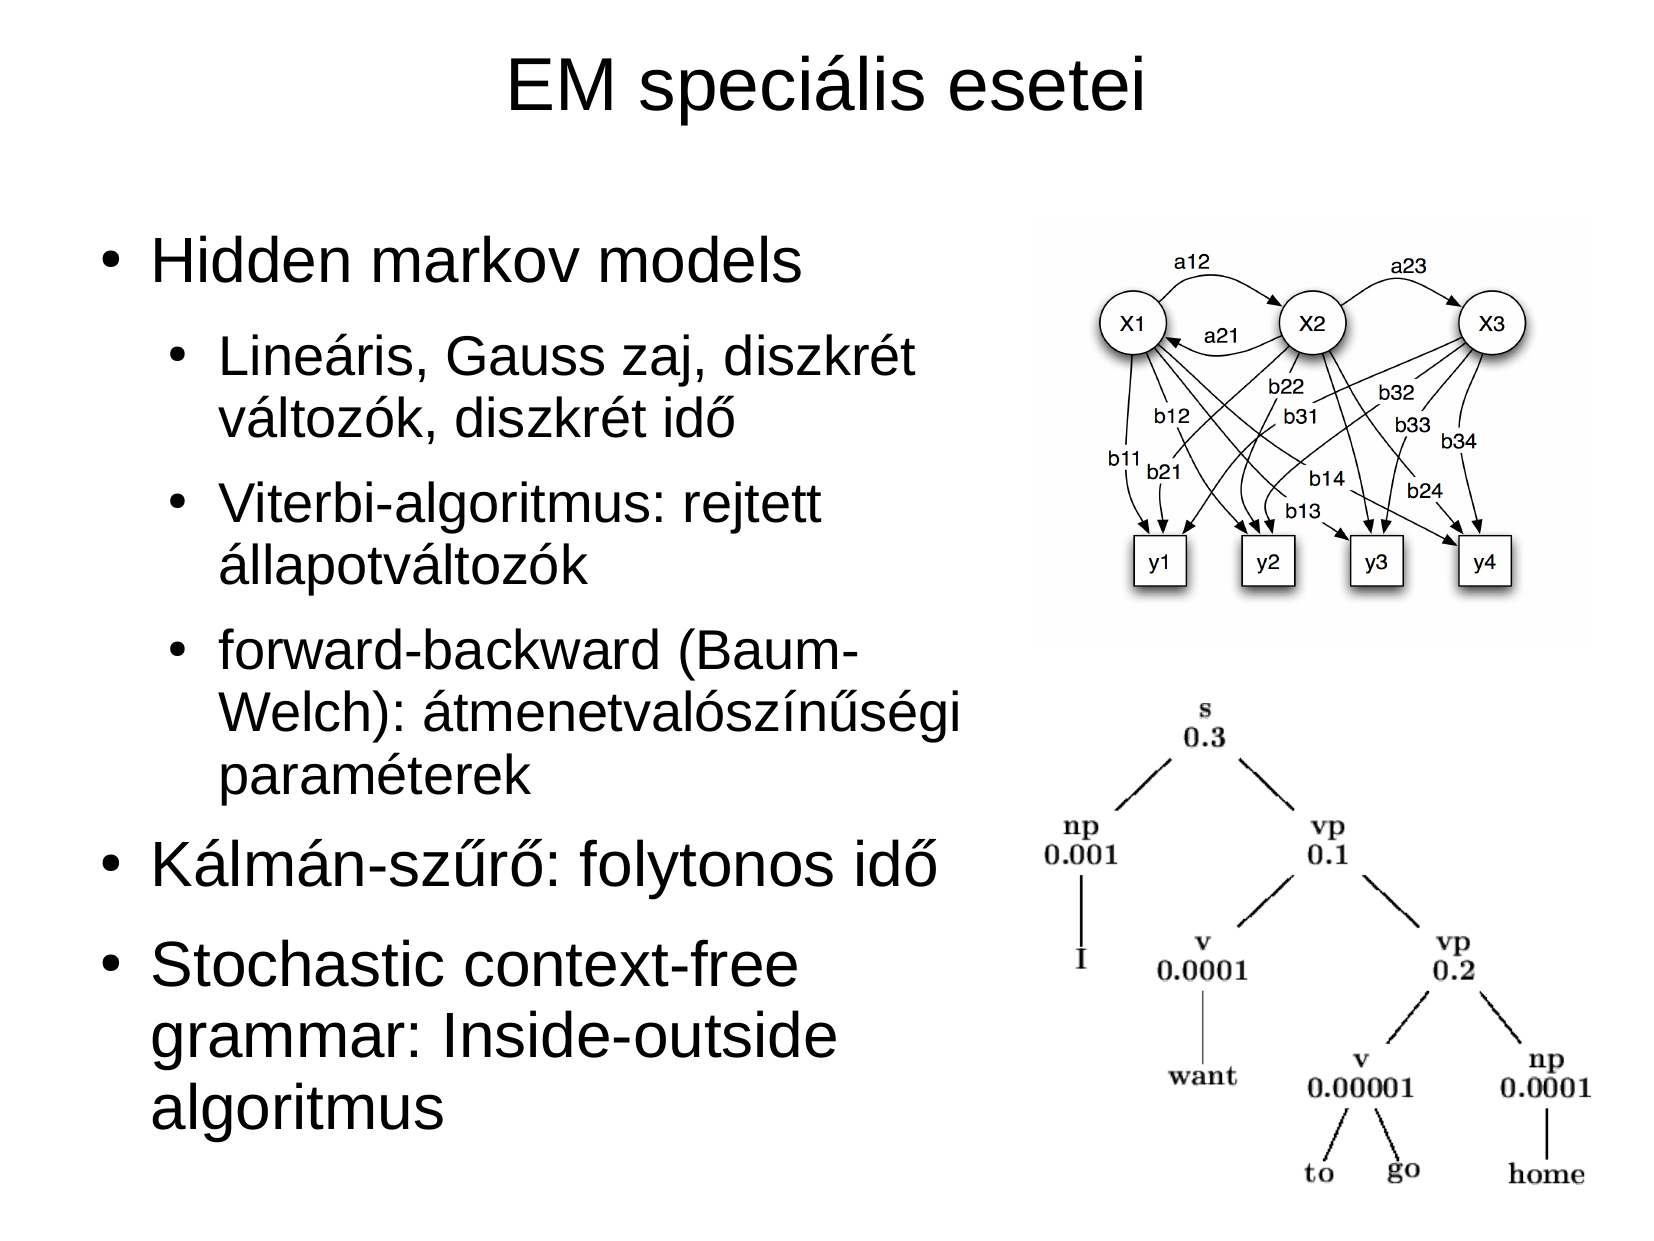

# EM speciális esetei
Hidden markov models
Lineáris, Gauss zaj, diszkrét változók, diszkrét idő
Viterbi-algoritmus: rejtett állapotváltozók
forward-backward (Baum-Welch): átmenetvalószínűségi paraméterek
Kálmán-szűrő: folytonos idő
Stochastic context-free grammar: Inside-outside algoritmus